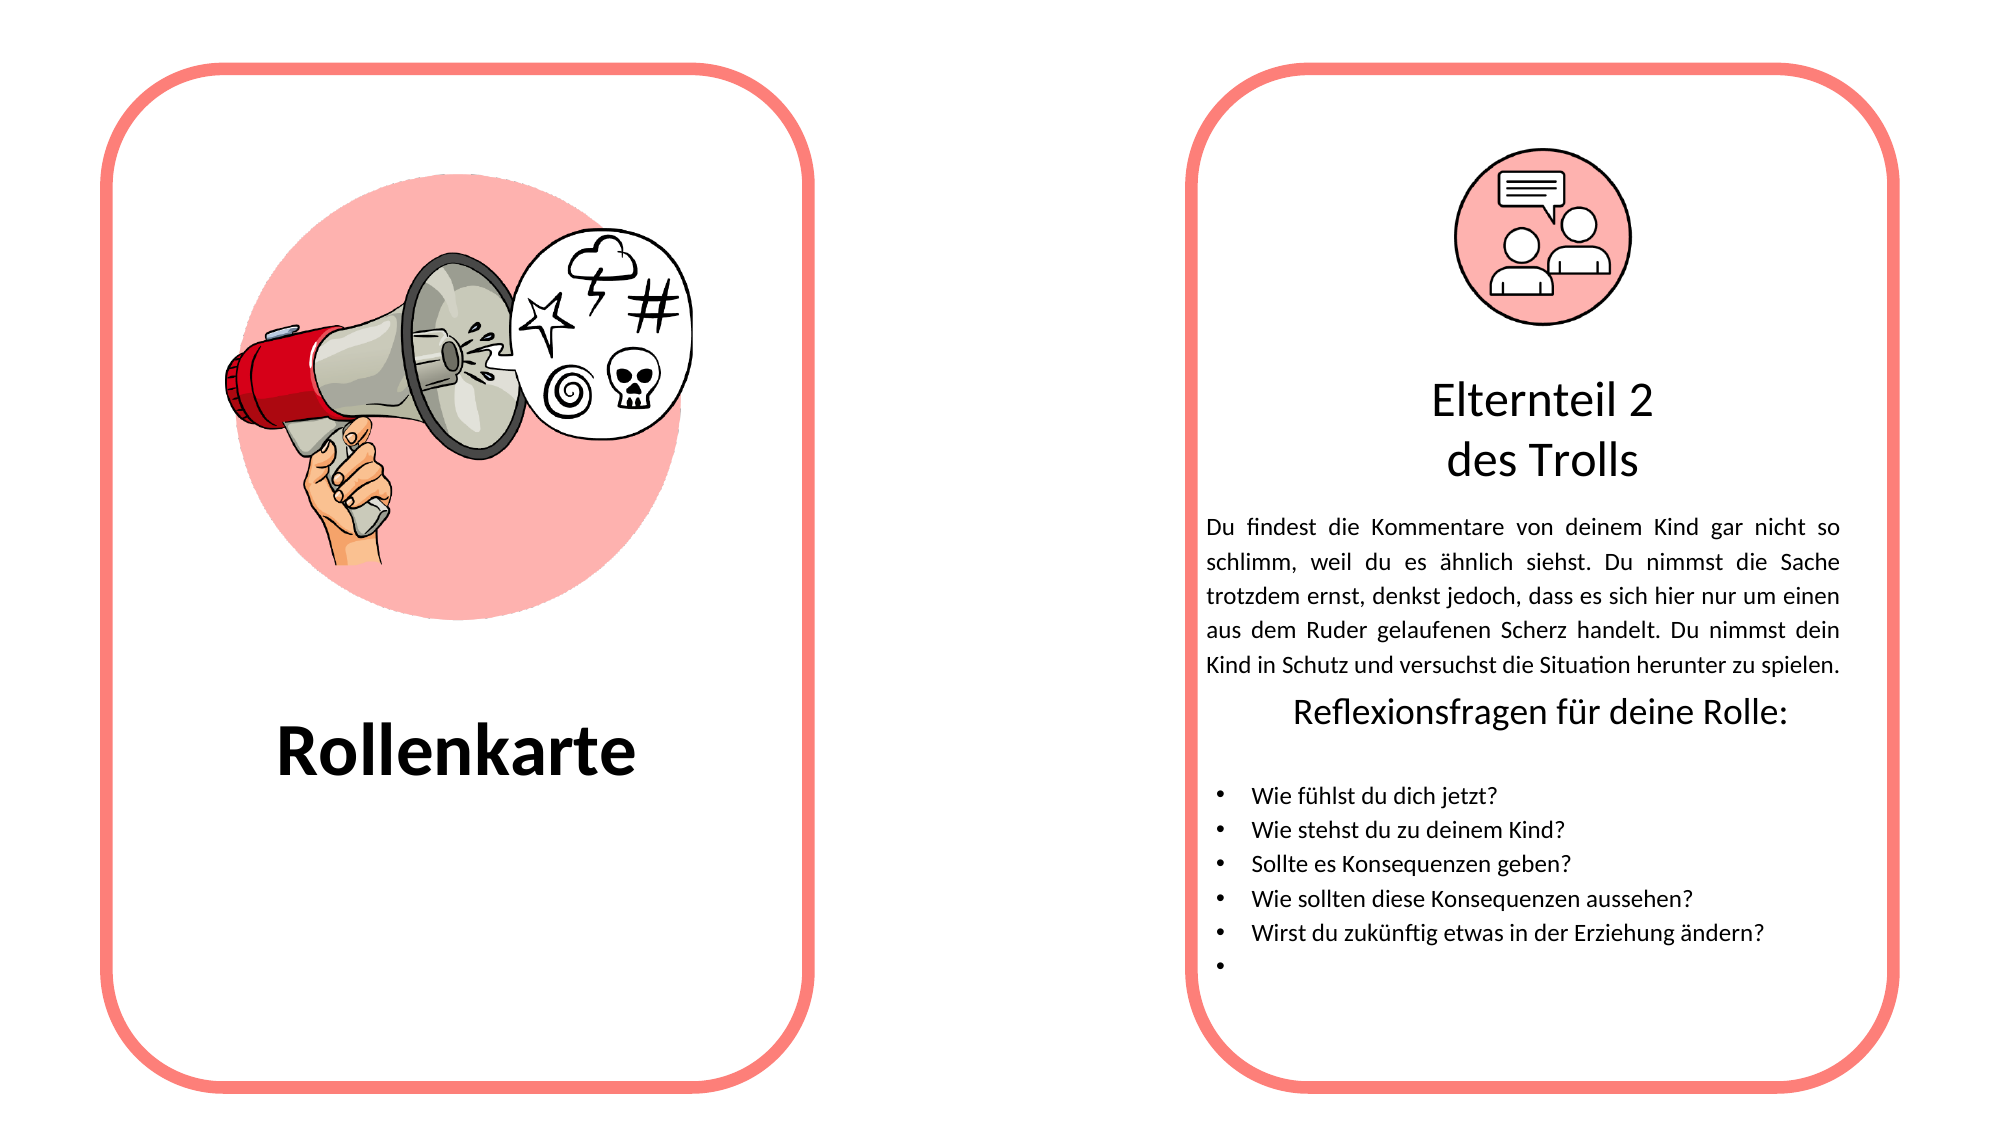

Elternteil 2
des Trolls
Du findest die Kommentare von deinem Kind gar nicht so schlimm, weil du es ähnlich siehst. Du nimmst die Sache trotzdem ernst, denkst jedoch, dass es sich hier nur um einen aus dem Ruder gelaufenen Scherz handelt. Du nimmst dein Kind in Schutz und versuchst die Situation herunter zu spielen.
Reflexionsfragen für deine Rolle:
Rollenkarte
Wie fühlst du dich jetzt?
Wie stehst du zu deinem Kind?
Sollte es Konsequenzen geben?
Wie sollten diese Konsequenzen aussehen?
Wirst du zukünftig etwas in der Erziehung ändern?